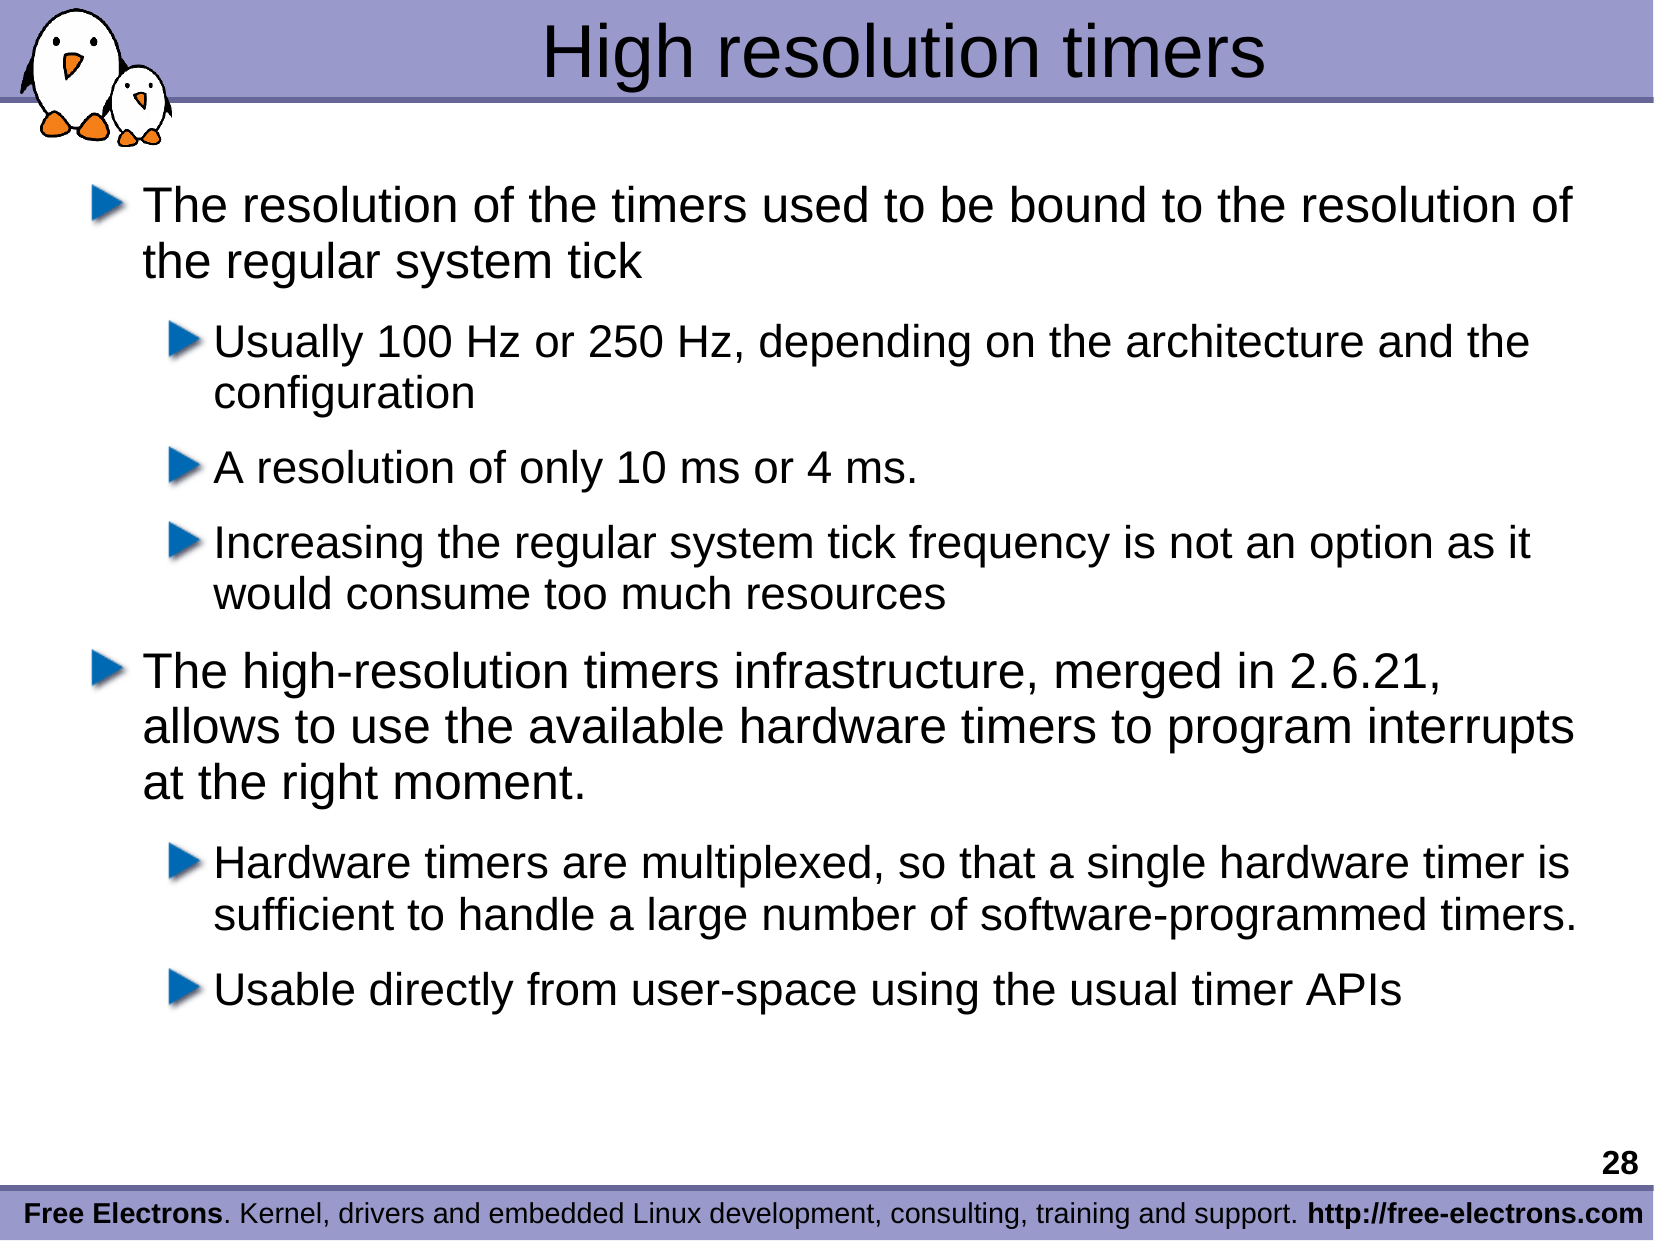

# High resolution timers
The resolution of the timers used to be bound to the resolution of the regular system tick
Usually 100 Hz or 250 Hz, depending on the architecture and the configuration
A resolution of only 10 ms or 4 ms.
Increasing the regular system tick frequency is not an option as it would consume too much resources
The high-resolution timers infrastructure, merged in 2.6.21, allows to use the available hardware timers to program interrupts at the right moment.
Hardware timers are multiplexed, so that a single hardware timer is sufficient to handle a large number of software-programmed timers.
Usable directly from user-space using the usual timer APIs